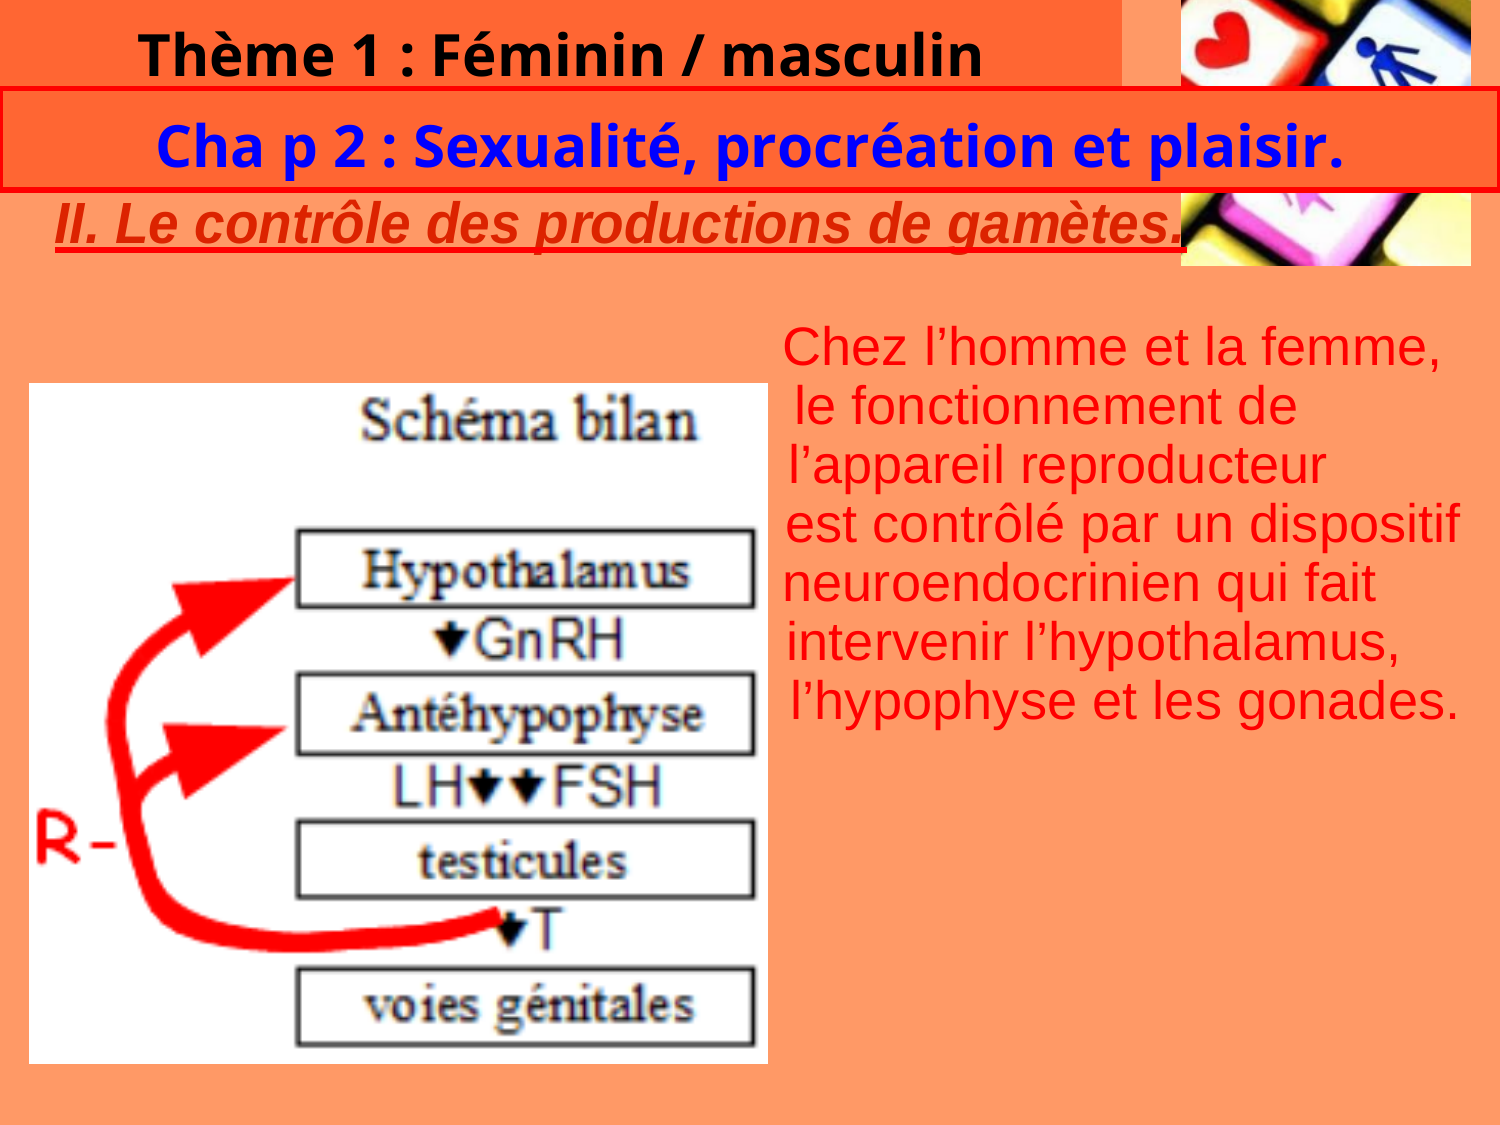

Thème 1 : Féminin / masculin
Cha p 2 : Sexualité, procréation et plaisir.
Chez l’homme et la femme,
le fonctionnement de
l’appareil reproducteur
est contrôlé par un dispositif
neuroendocrinien qui fait
intervenir l’hypothalamus,
l’hypophyse et les gonades.